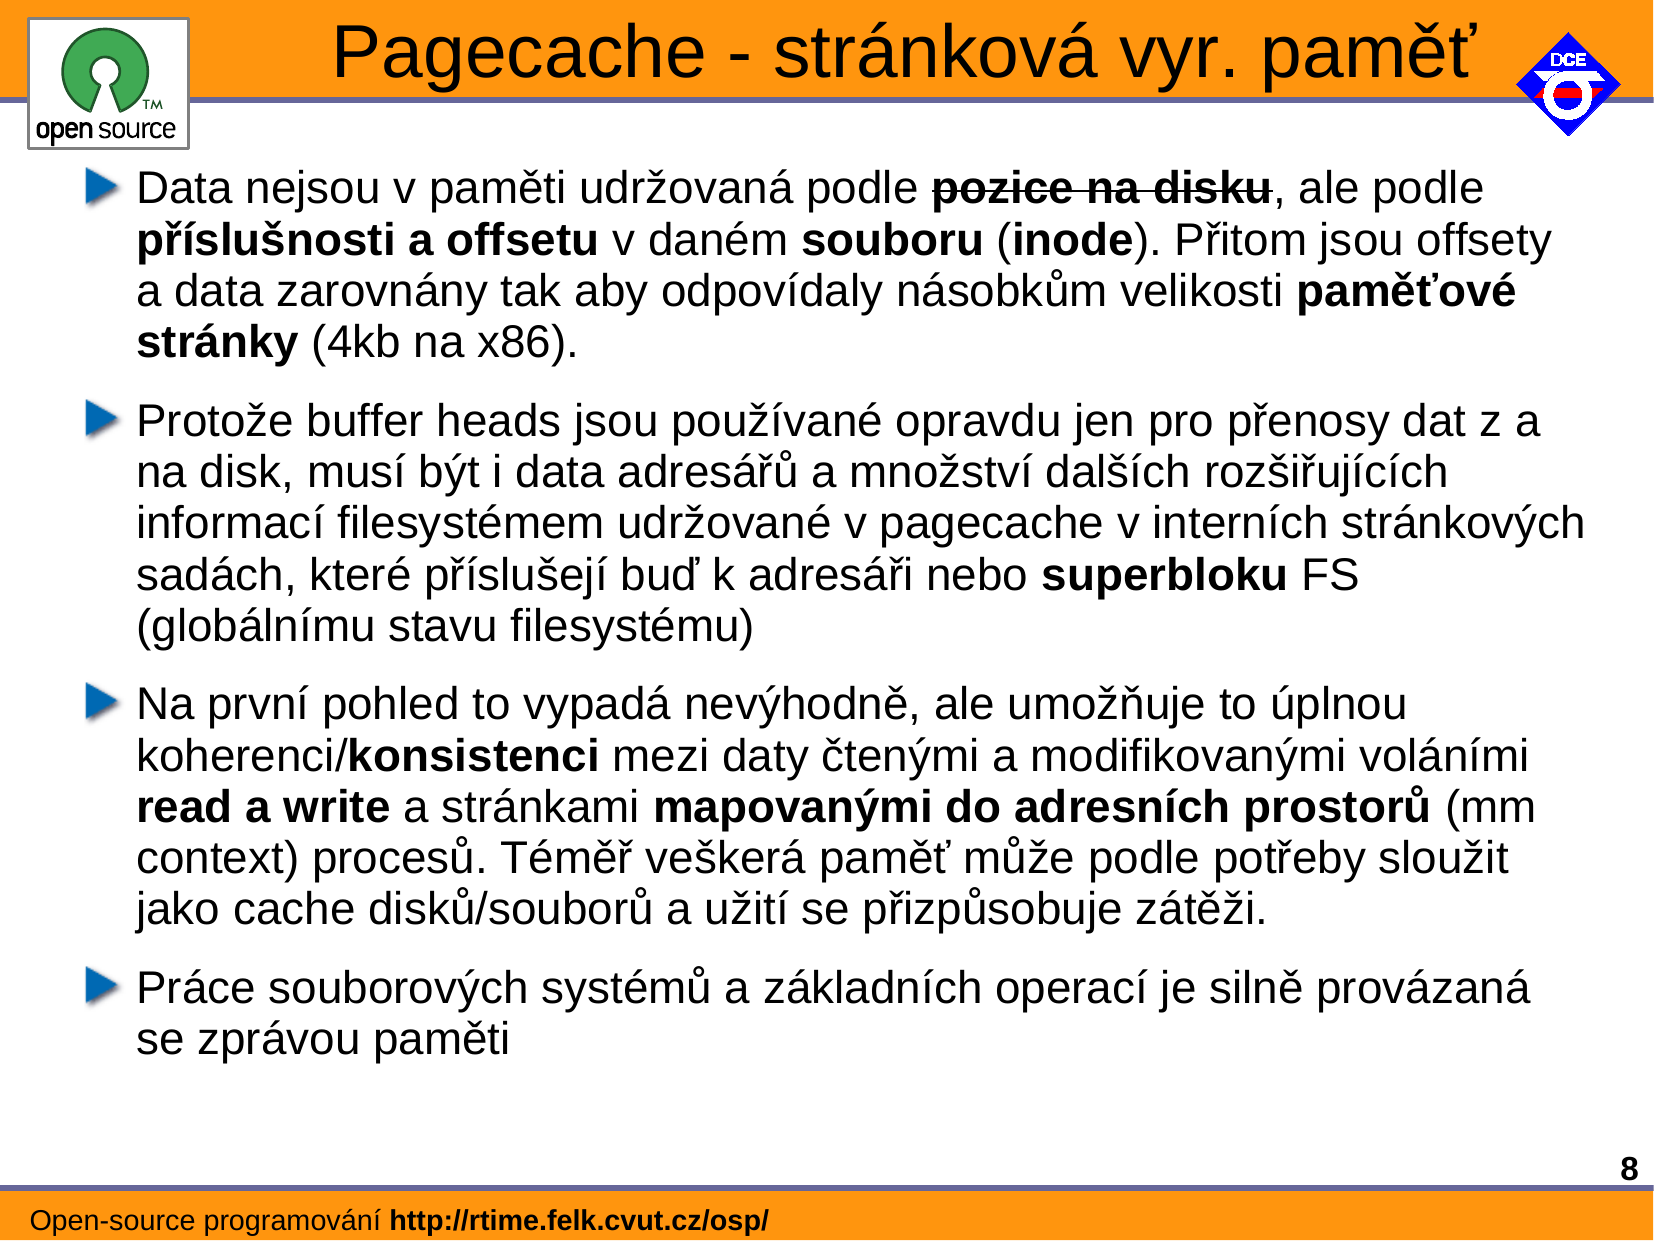

# Pagecache - stránková vyr. paměť
Data nejsou v paměti udržovaná podle pozice na disku, ale podle příslušnosti a offsetu v daném souboru (inode). Přitom jsou offsety a data zarovnány tak aby odpovídaly násobkům velikosti paměťové stránky (4kb na x86).
Protože buffer heads jsou používané opravdu jen pro přenosy dat z a na disk, musí být i data adresářů a množství dalších rozšiřujících informací filesystémem udržované v pagecache v interních stránkových sadách, které příslušejí buď k adresáři nebo superbloku FS (globálnímu stavu filesystému)
Na první pohled to vypadá nevýhodně, ale umožňuje to úplnou koherenci/konsistenci mezi daty čtenými a modifikovanými voláními read a write a stránkami mapovanými do adresních prostorů (mm context) procesů. Téměř veškerá paměť může podle potřeby sloužit jako cache disků/souborů a užití se přizpůsobuje zátěži.
Práce souborových systémů a základních operací je silně provázaná se zprávou paměti